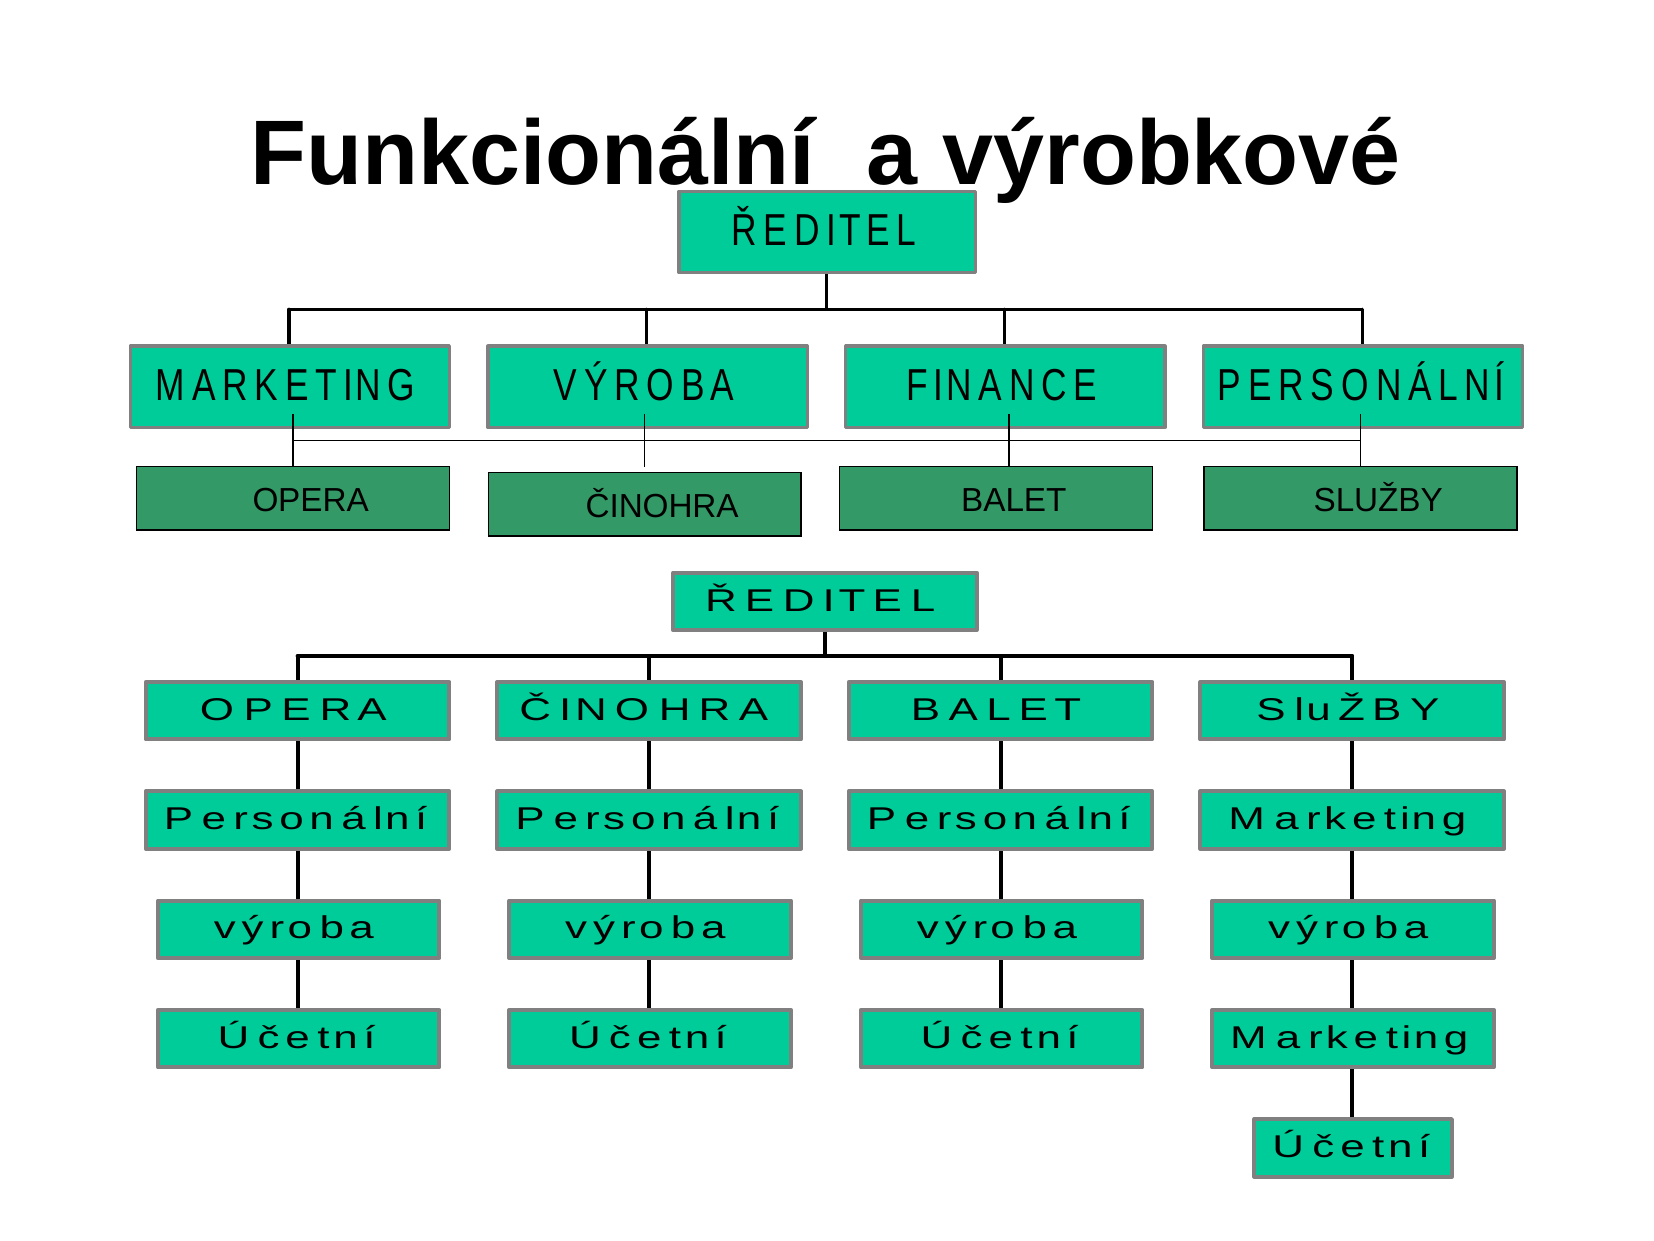

# Funkcionální a výrobkové
OPERA
BALET
SLUŽBY
ČINOHRA